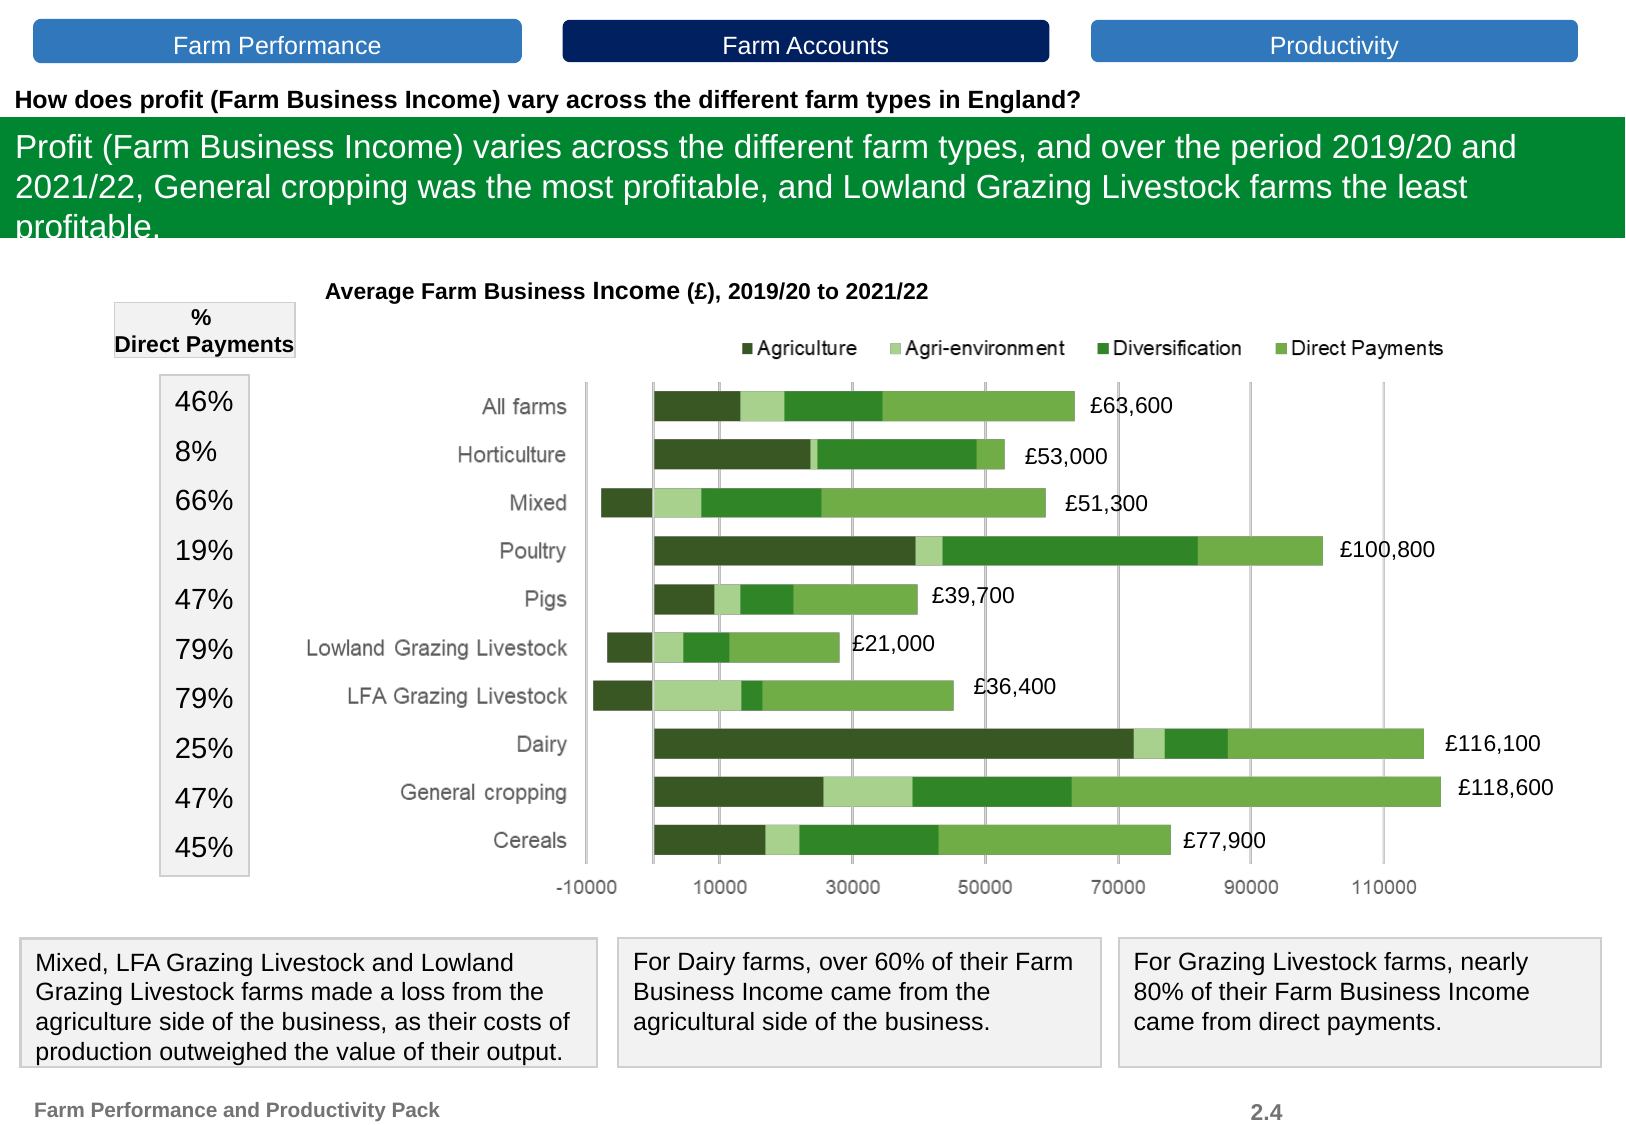

Farm Performance
Farm Accounts
Productivity
 How does profit (Farm Business Income) vary across the different farm types in England?
Profit (Farm Business Income) varies across the different farm types, and over the period 2019/20 and 2021/22, General cropping was the most profitable, and Lowland Grazing Livestock farms the least profitable.
# Slide 2.5 – How does profit (Farm business income) vary across the different farm types in England?
Average Farm Business Income (£), 2019/20 to 2021/22
%
Direct Payments
46%
8%
66%
19%
47%
79%
79%
25%
47%
45%
£63,600
£53,000
£51,300
£100,800
£39,700
£21,000
£36,400
£116,100
£118,600
£77,900
For Dairy farms, over 60% of their Farm Business Income came from the agricultural side of the business.
For Grazing Livestock farms, nearly 80% of their Farm Business Income came from direct payments.
Mixed, LFA Grazing Livestock and Lowland Grazing Livestock farms made a loss from the agriculture side of the business, as their costs of production outweighed the value of their output.
2.4
Farm Performance and Productivity Pack